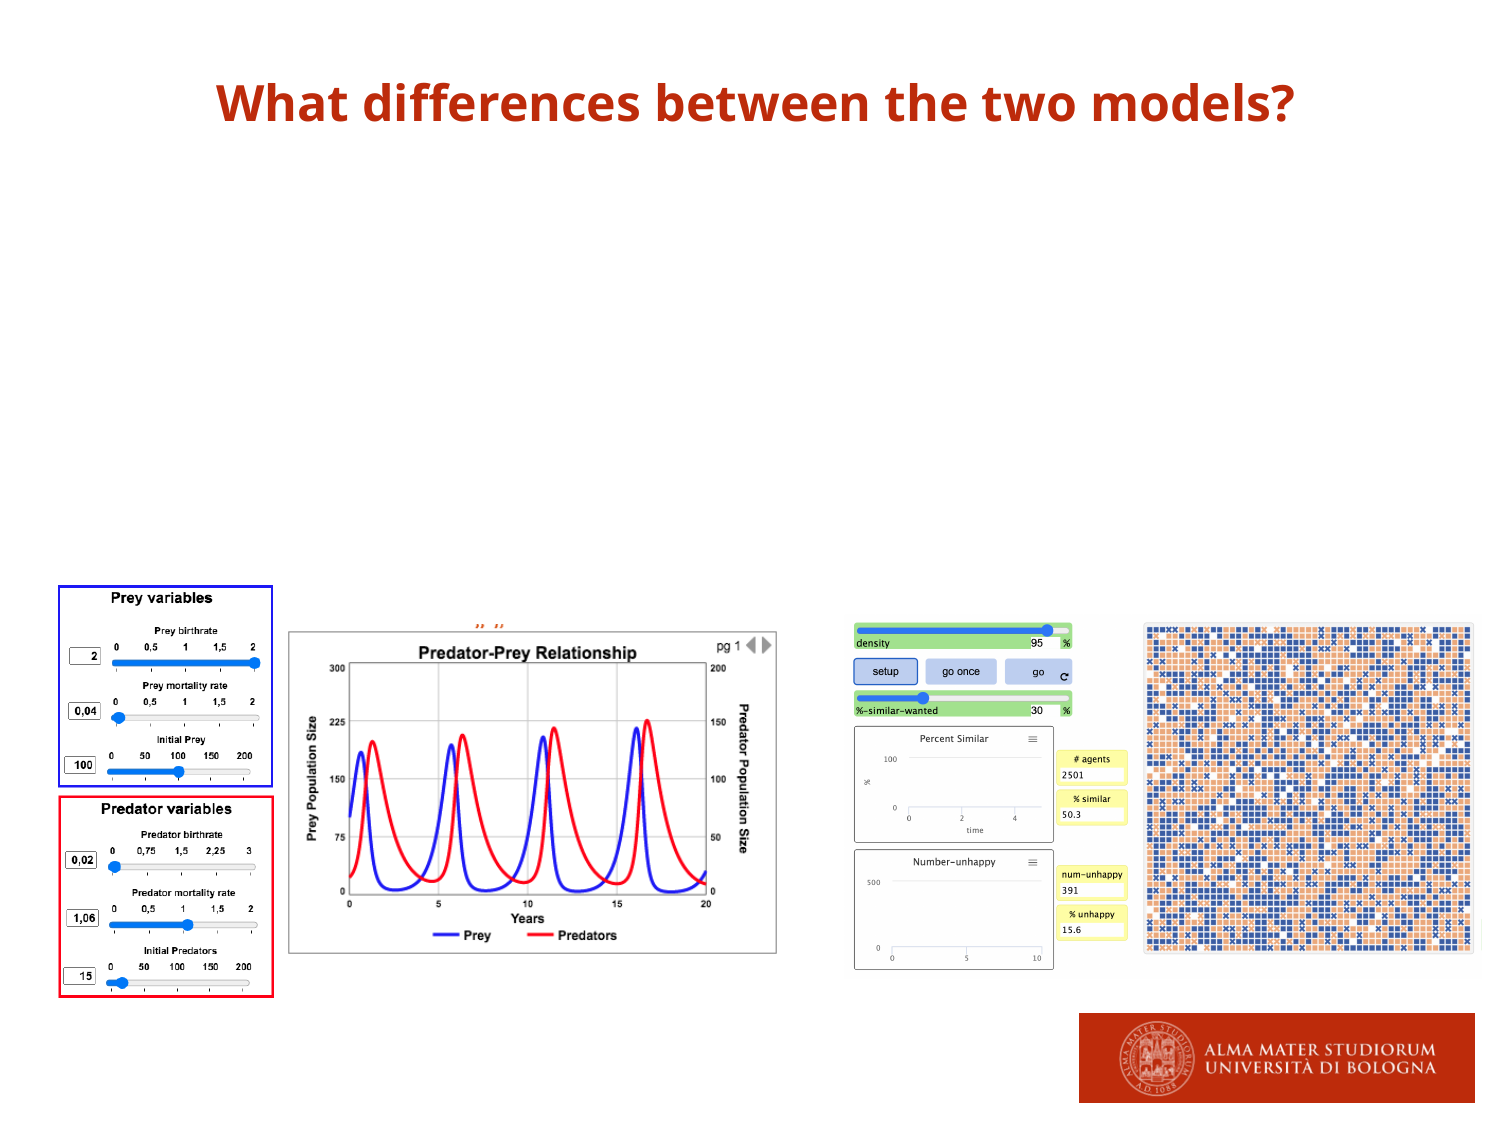

# What differences between the two models?